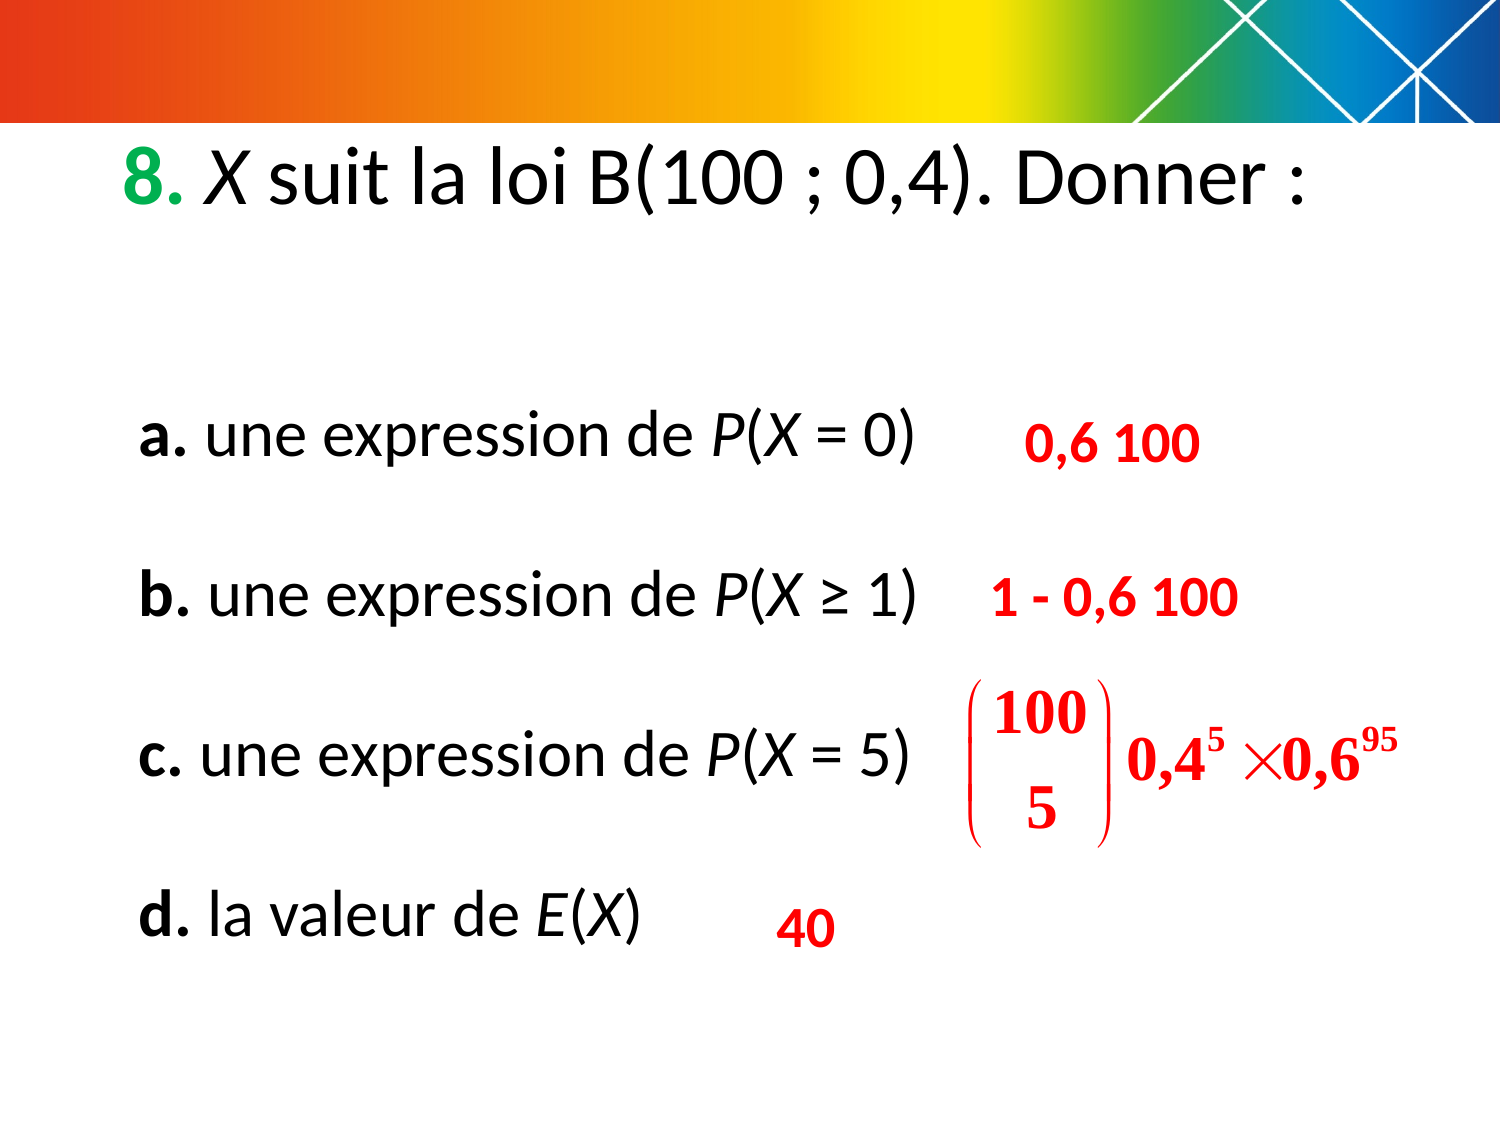

# 8. X suit la loi B(100 ; 0,4). Donner :
a. une expression de P(X = 0)
b. une expression de P(X ≥ 1)
c. une expression de P(X = 5)
d. la valeur de E(X)
0,6 100
1 - 0,6 100
40